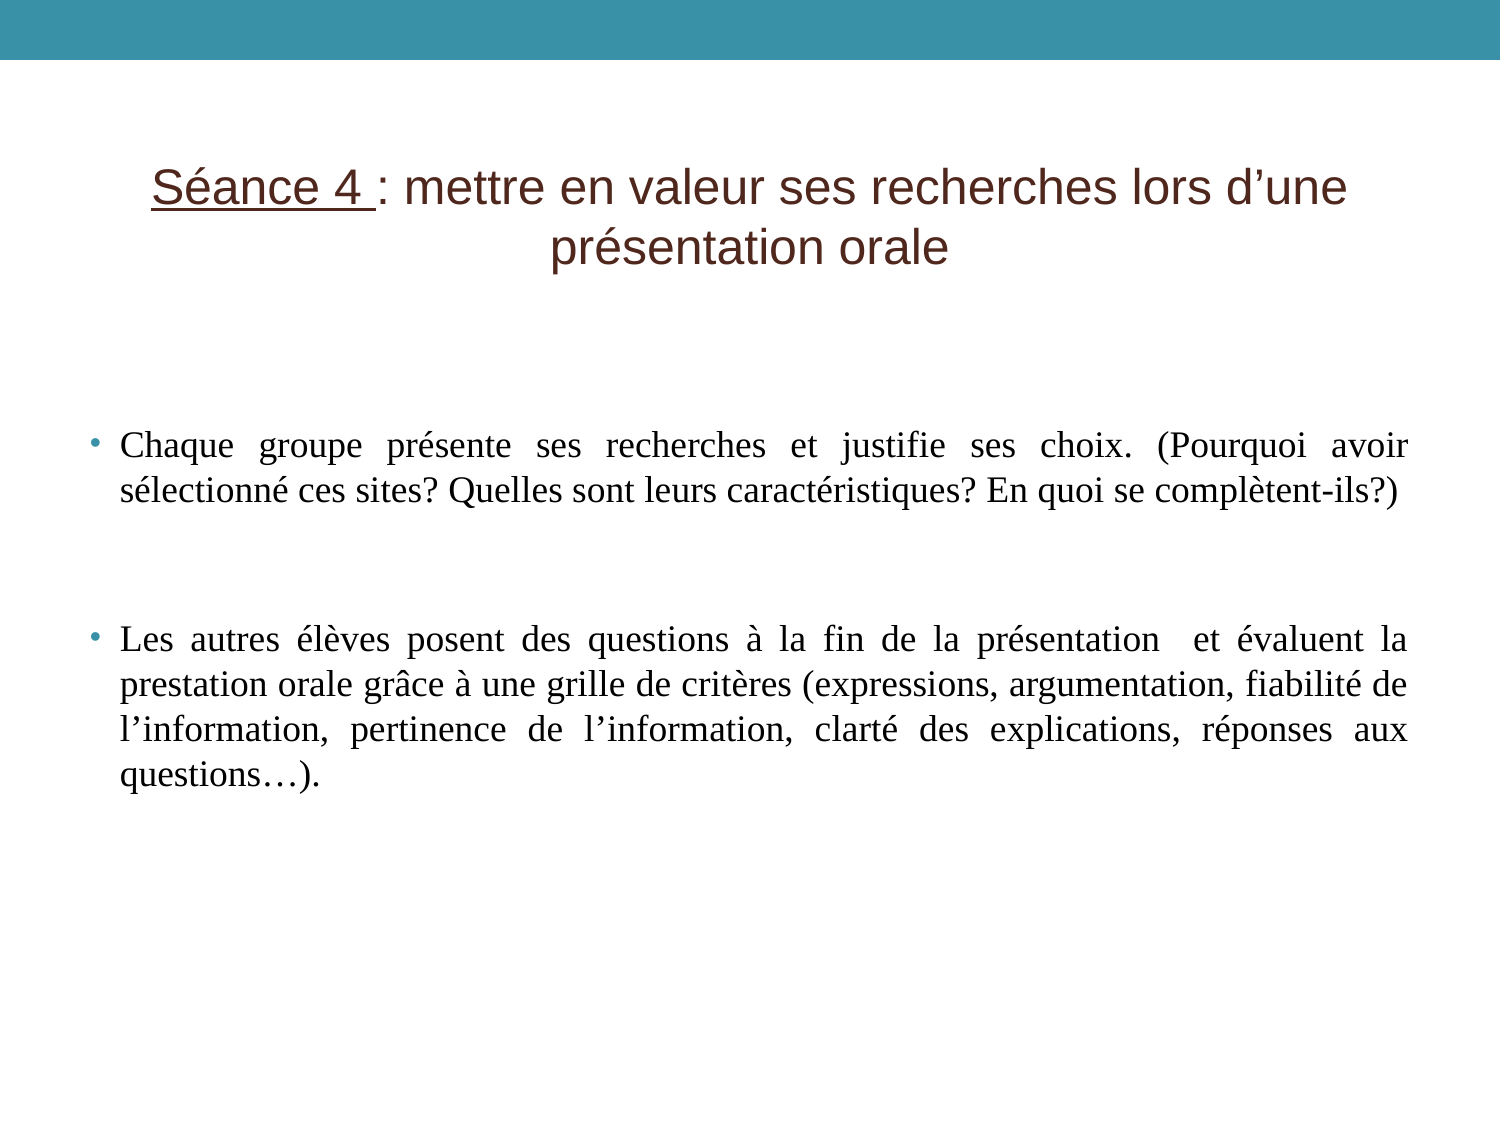

# Séance 4 : mettre en valeur ses recherches lors d’une présentation orale
Chaque groupe présente ses recherches et justifie ses choix. (Pourquoi avoir sélectionné ces sites? Quelles sont leurs caractéristiques? En quoi se complètent-ils?)
Les autres élèves posent des questions à la fin de la présentation et évaluent la prestation orale grâce à une grille de critères (expressions, argumentation, fiabilité de l’information, pertinence de l’information, clarté des explications, réponses aux questions…).